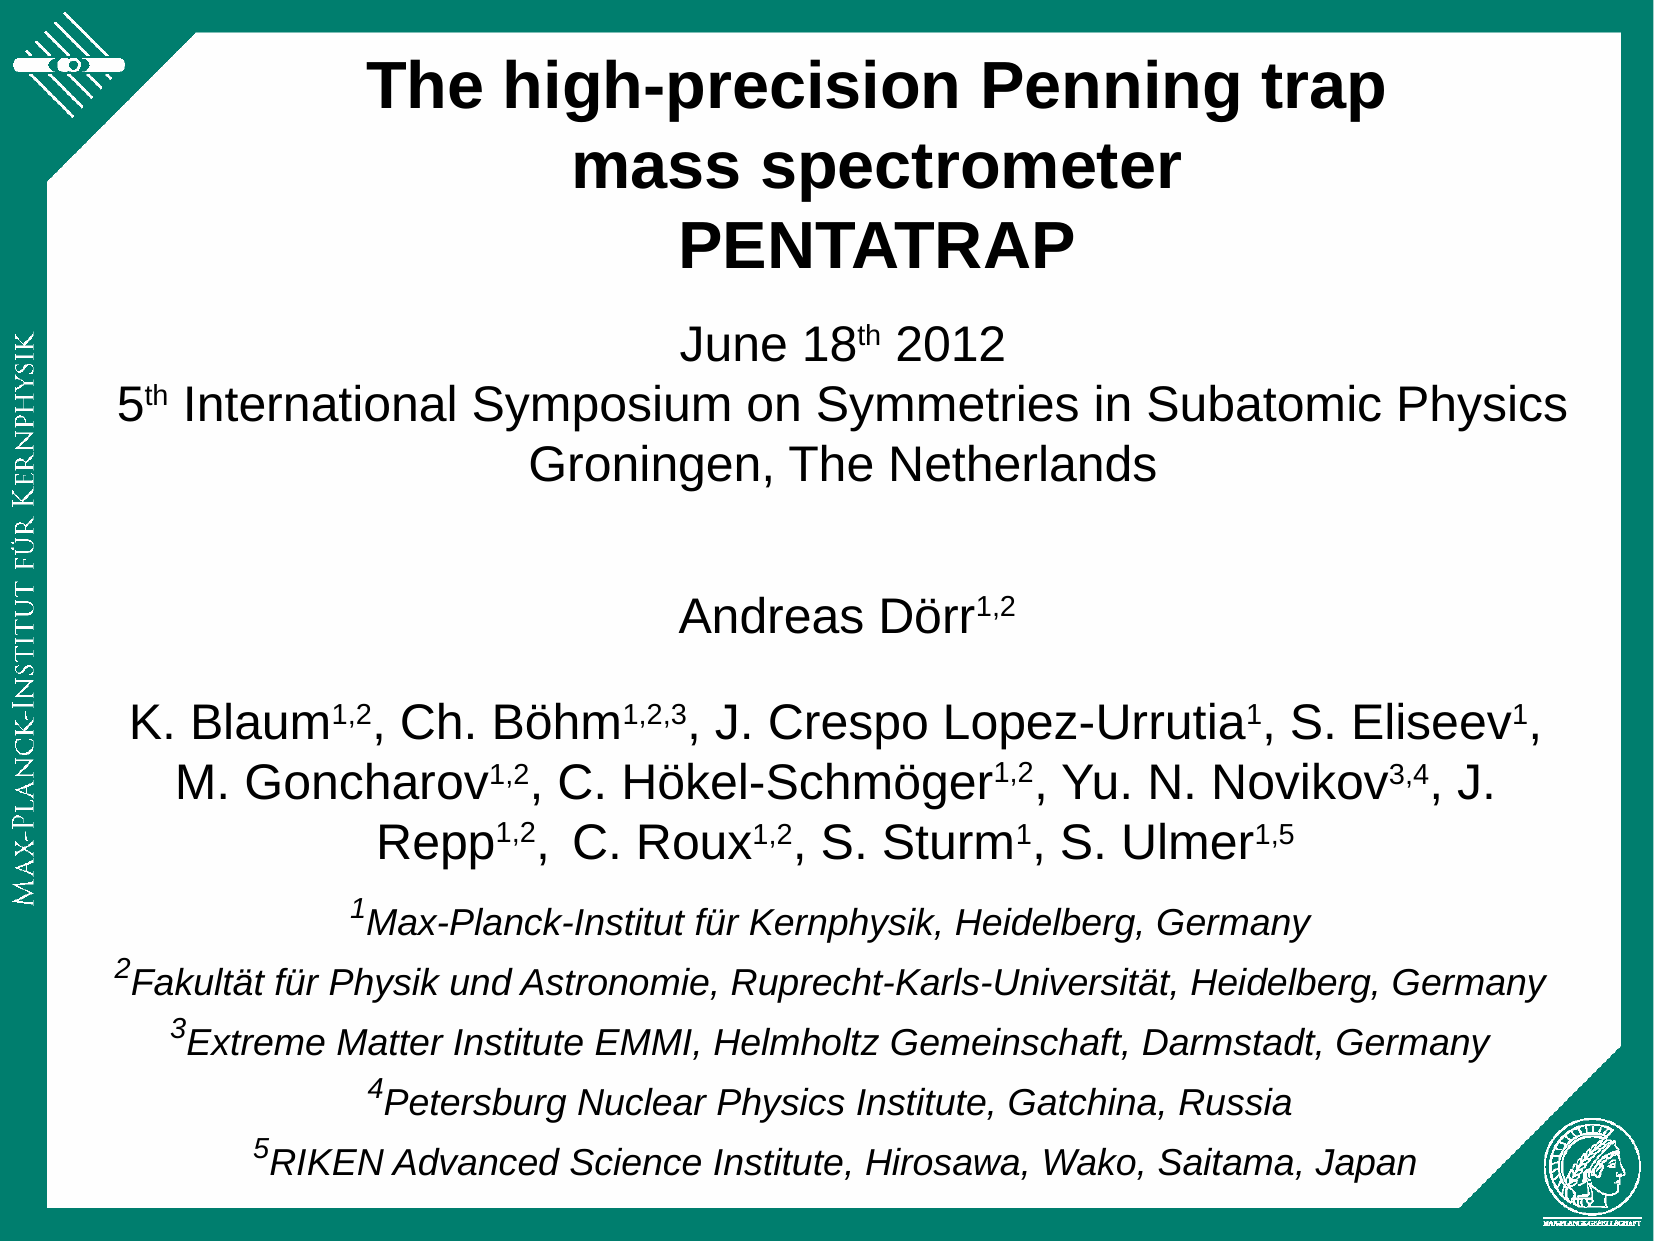

The high-precision Penning trap
mass spectrometer
PENTATRAP
June 18th 2012
5th International Symposium on Symmetries in Subatomic Physics
Groningen, The Netherlands
Andreas Dörr1,2
K. Blaum1,2, Ch. Böhm1,2,3, J. Crespo Lopez-Urrutia1, S. Eliseev1, M. Goncharov1,2, C. Hökel-Schmöger1,2, Yu. N. Novikov3,4, J. Repp1,2, C. Roux1,2, S. Sturm1, S. Ulmer1,5
1Max-Planck-Institut für Kernphysik, Heidelberg, Germany
2Fakultät für Physik und Astronomie, Ruprecht-Karls-Universität, Heidelberg, Germany
3Extreme Matter Institute EMMI, Helmholtz Gemeinschaft, Darmstadt, Germany
4Petersburg Nuclear Physics Institute, Gatchina, Russia
5RIKEN Advanced Science Institute, Hirosawa, Wako, Saitama, Japan